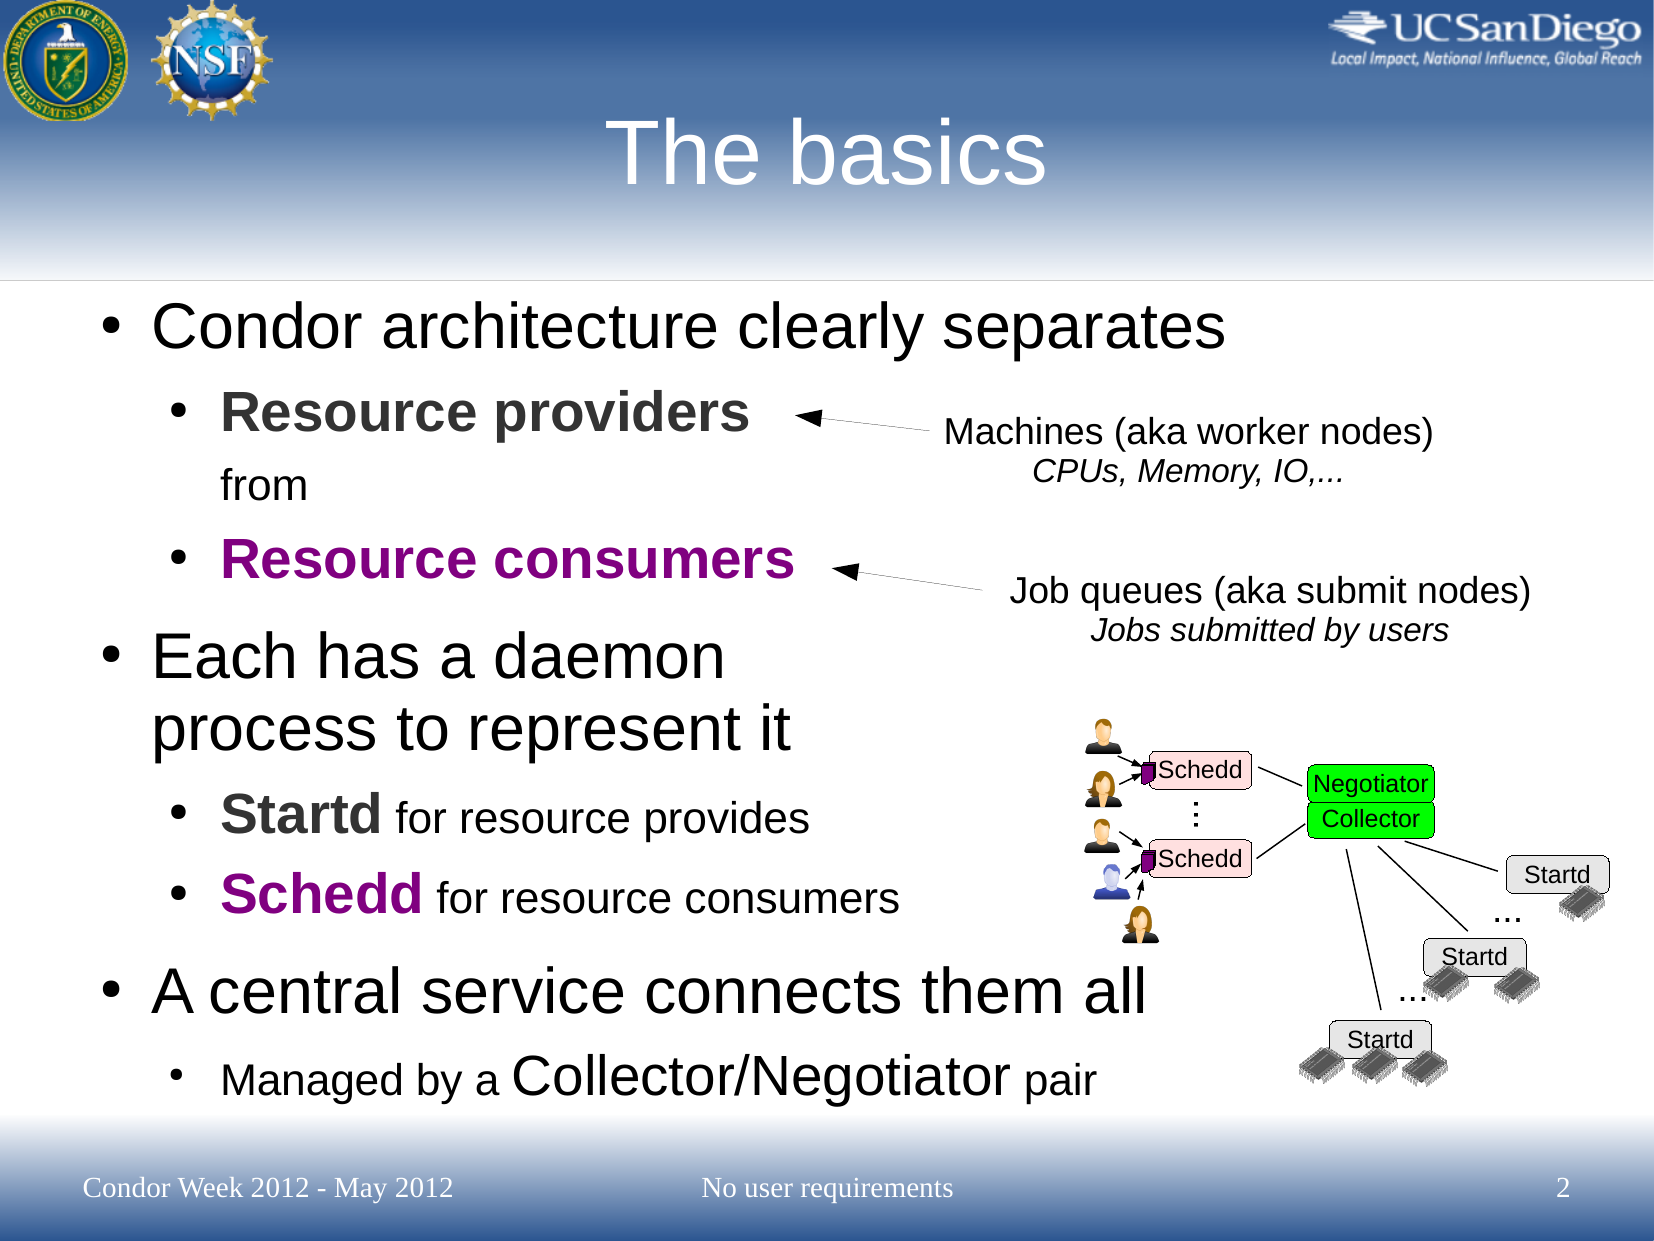

# The basics
Condor architecture clearly separates
Resource providers
from
Resource consumers
Each has a daemon
process to represent it
Startd for resource provides
Schedd for resource consumers
A central service connects them all
Managed by a Collector/Negotiator pair
Machines (aka worker nodes)
CPUs, Memory, IO,...
Job queues (aka submit nodes)
Jobs submitted by users
Schedd
Negotiator
...
Collector
Schedd
Startd
...
Startd
...
Startd
Condor Week 2012 - May 2012
No user requirements
2